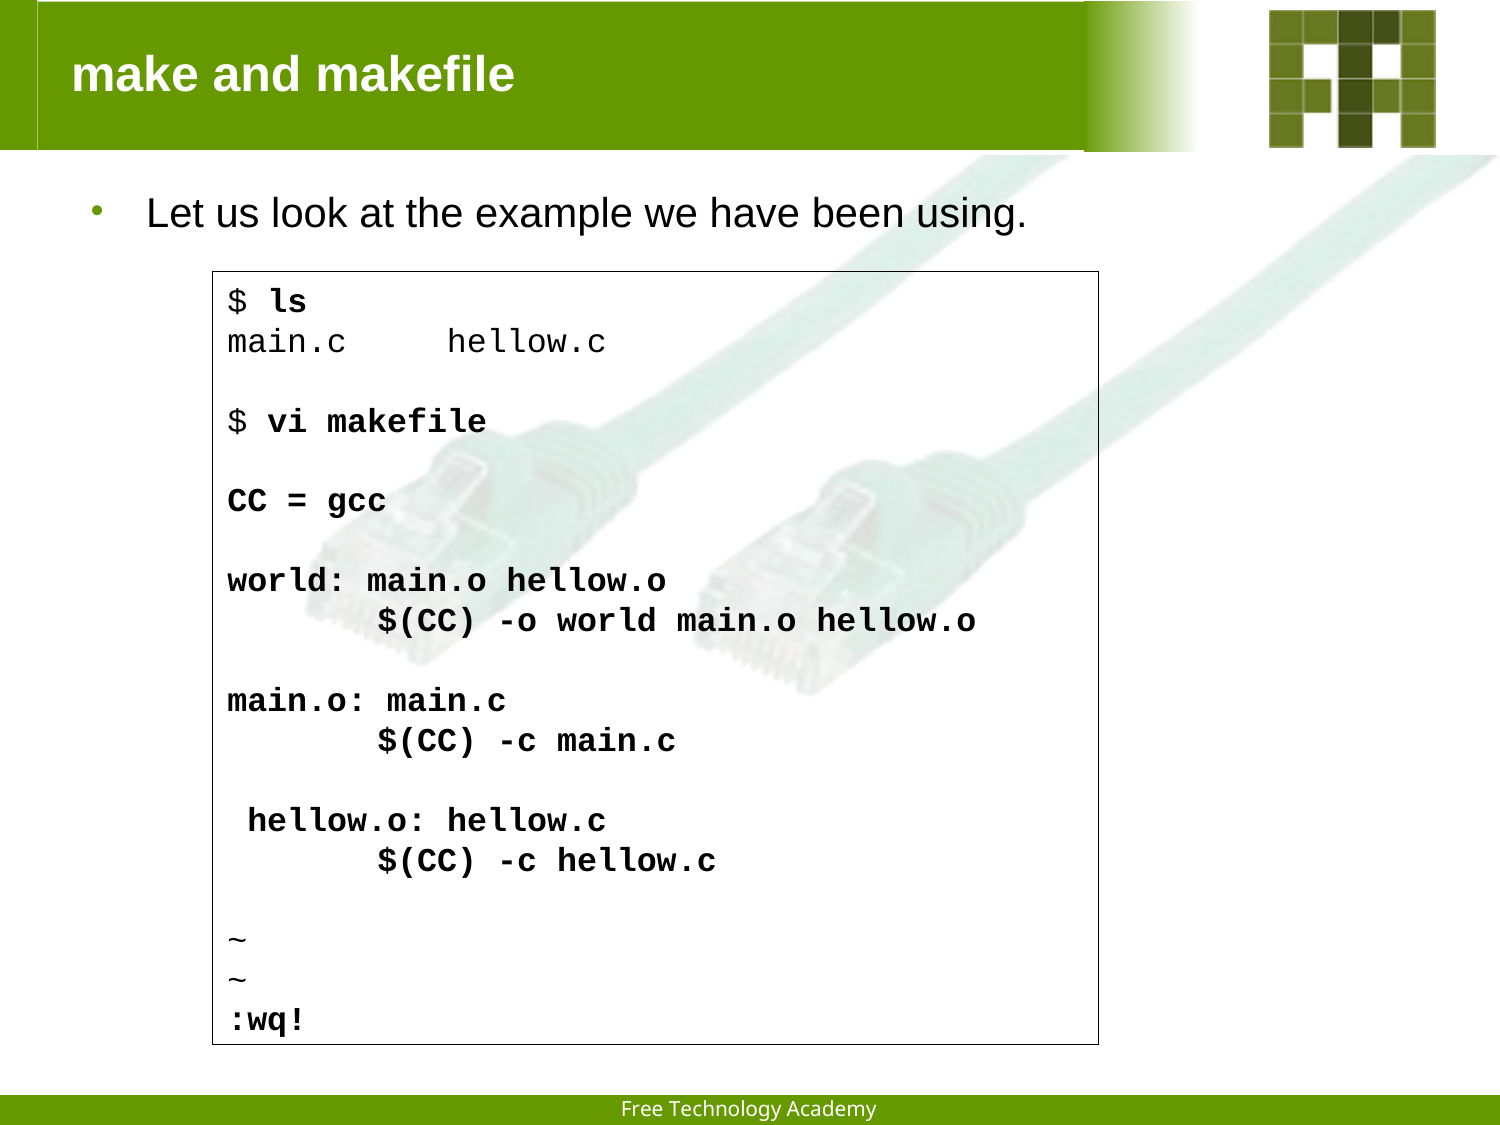

make and makefile
# Let us look at the example we have been using.
$ ls
main.c hellow.c
$ vi makefile
CC = gcc
world: main.o hellow.o
	$(CC) -o world main.o hellow.o
main.o: main.c
	$(CC) -c main.c
 hellow.o: hellow.c
	$(CC) -c hellow.c
~
~
:wq!